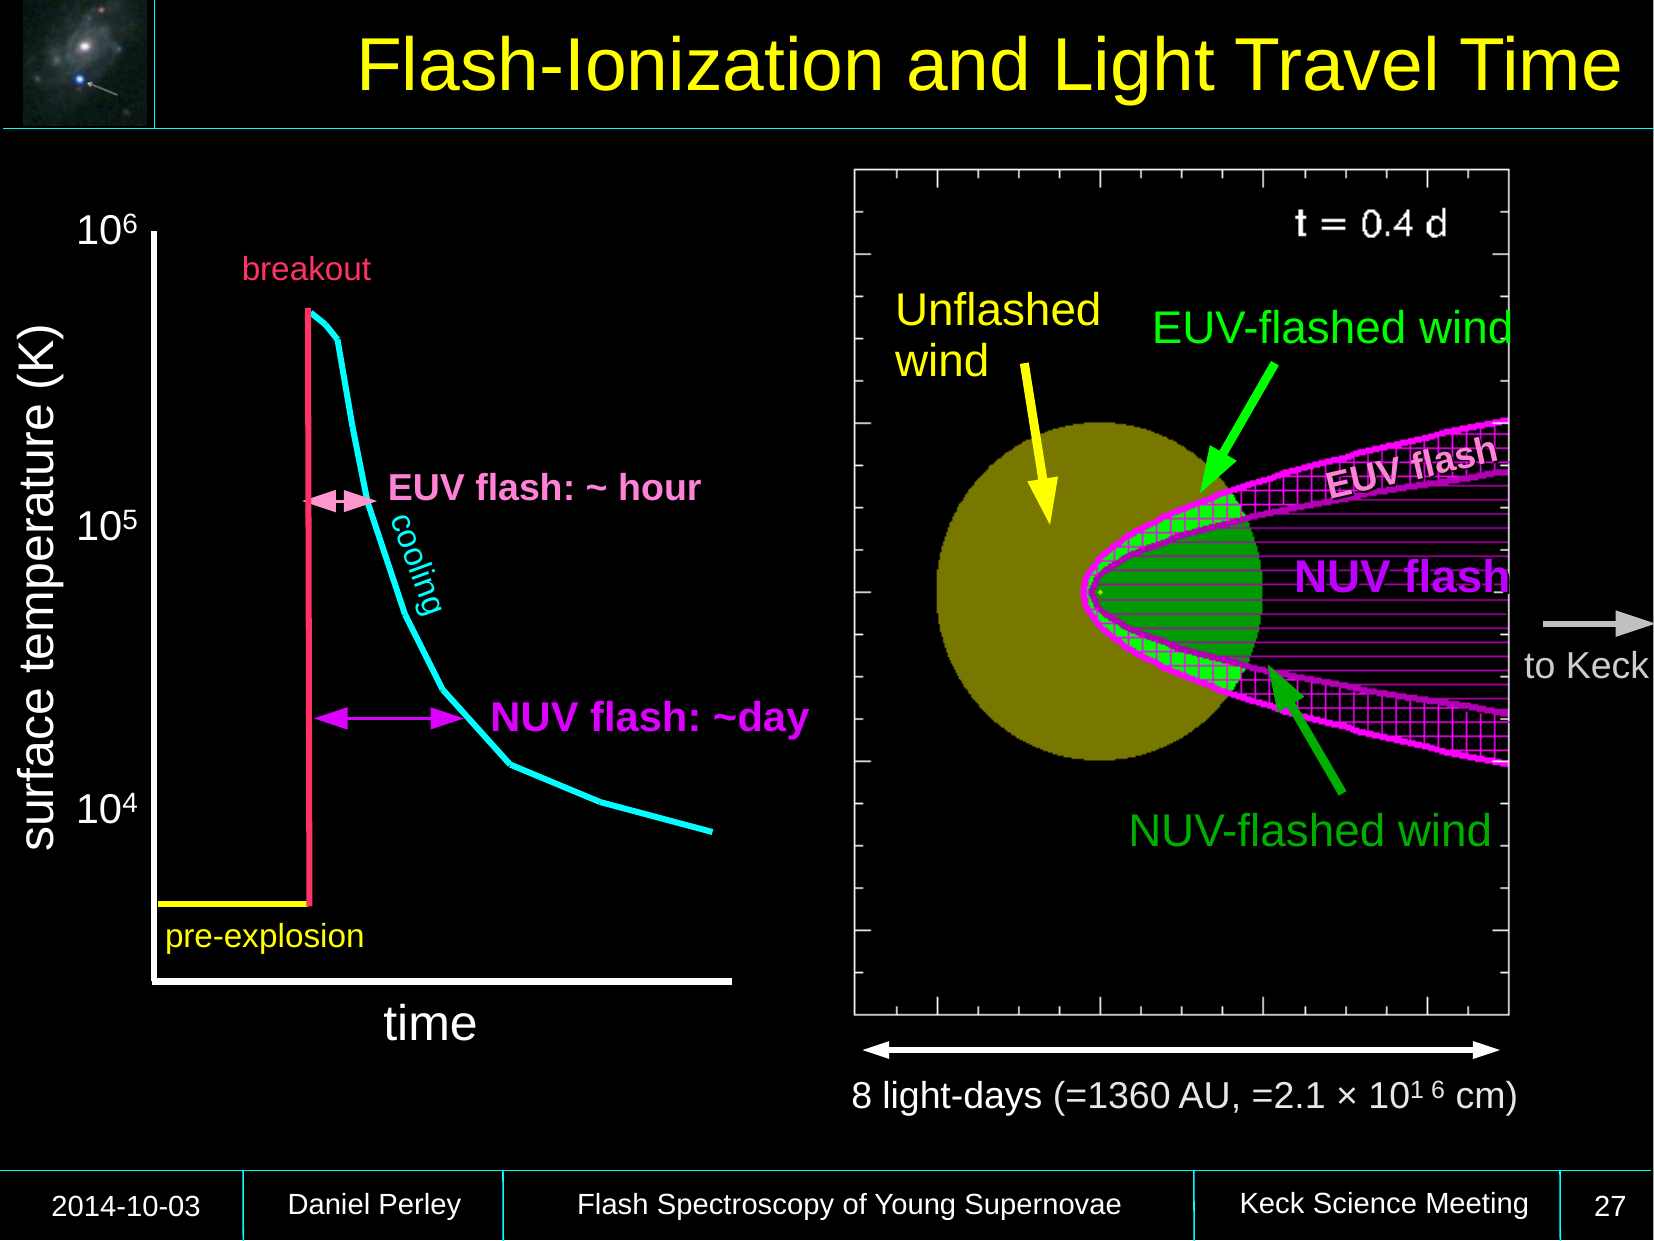

# Flash-Ionization and Light Travel Time
106
breakout
Unflashed wind
EUV-flashed wind
EUV flash
EUV flash: ~ hour
105
NUV flash
surface temperature (K)
cooling
to Keck
NUV flash: ~day
104
NUV-flashed wind
pre-explosion
time
8 light-days (=1360 AU, =2.1 × 101 6 cm)
2014-10-03
27